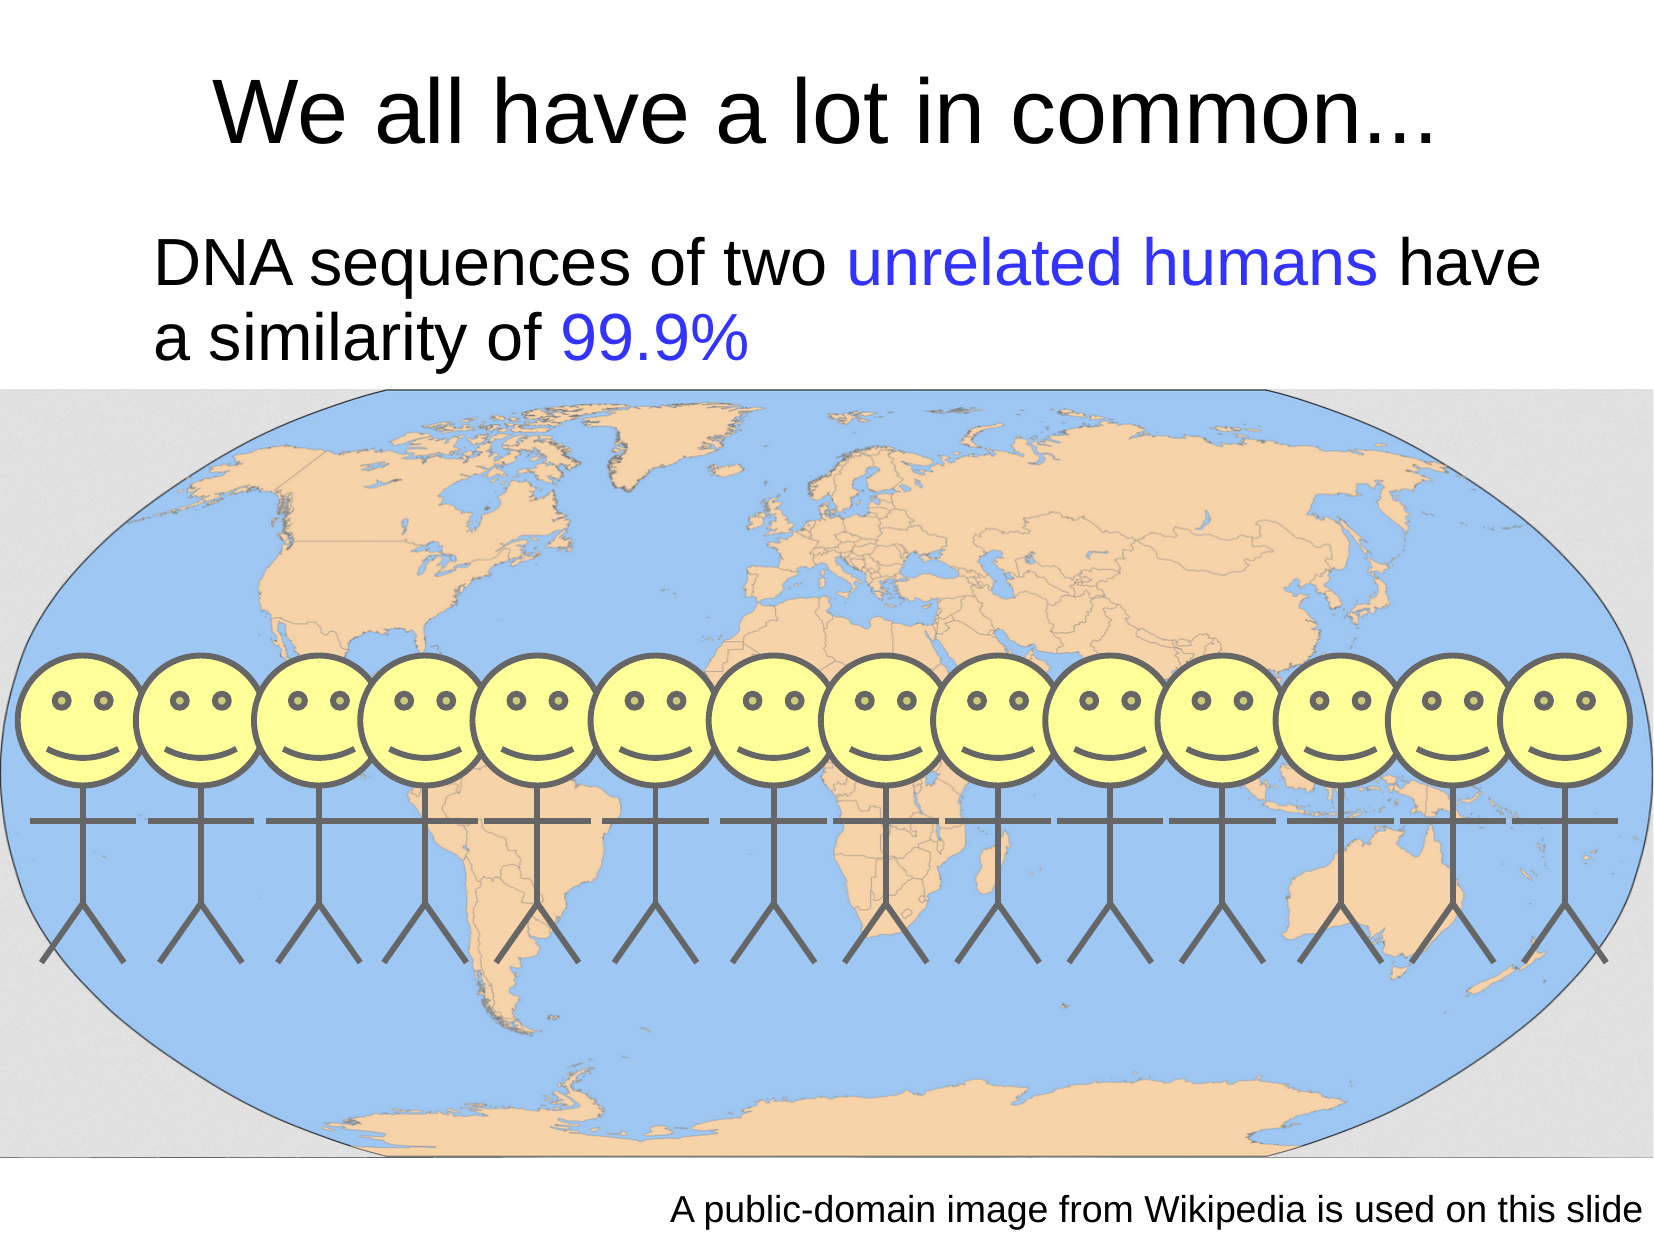

# We all have a lot in common...
DNA sequences of two unrelated humans have a similarity of 99.9%
A public-domain image from Wikipedia is used on this slide